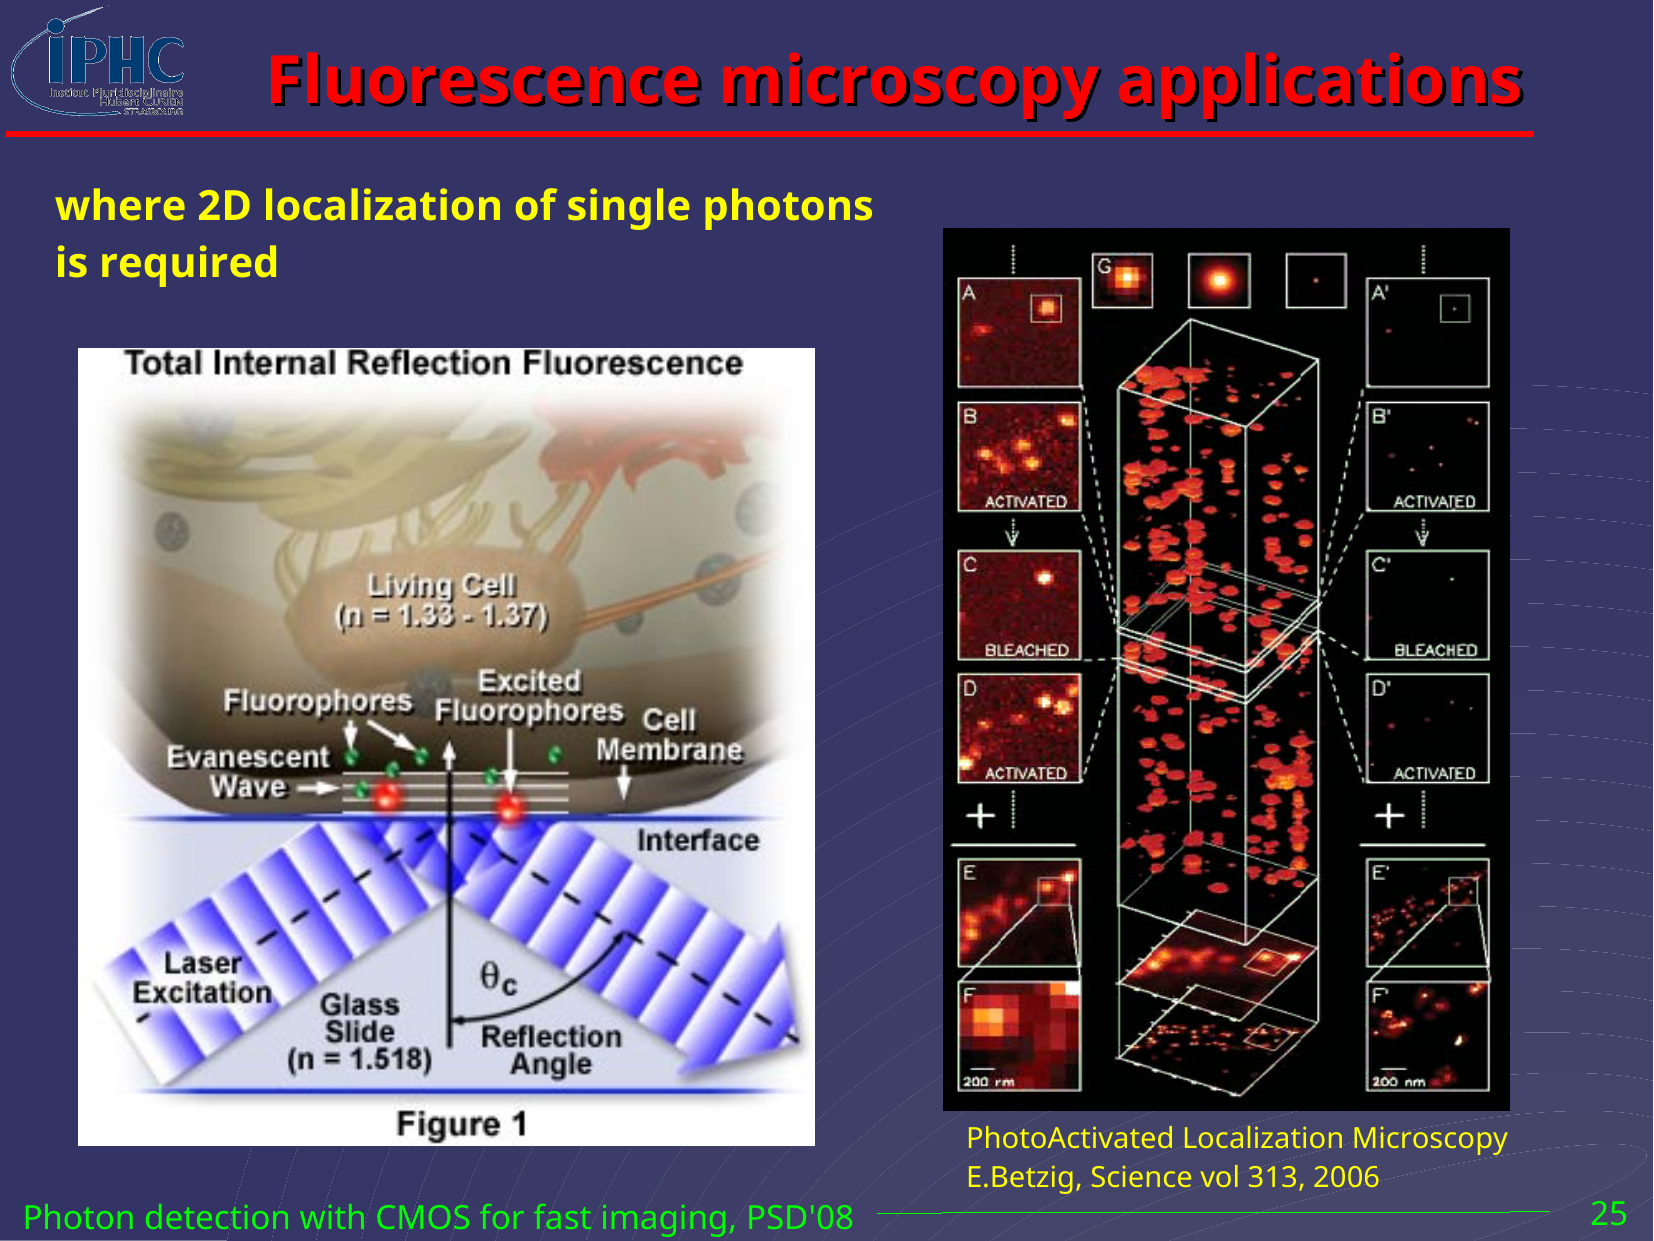

# Fluorescence microscopy applications
where 2D localization of single photons
is required
PhotoActivated Localization Microscopy
E.Betzig, Science vol 313, 2006